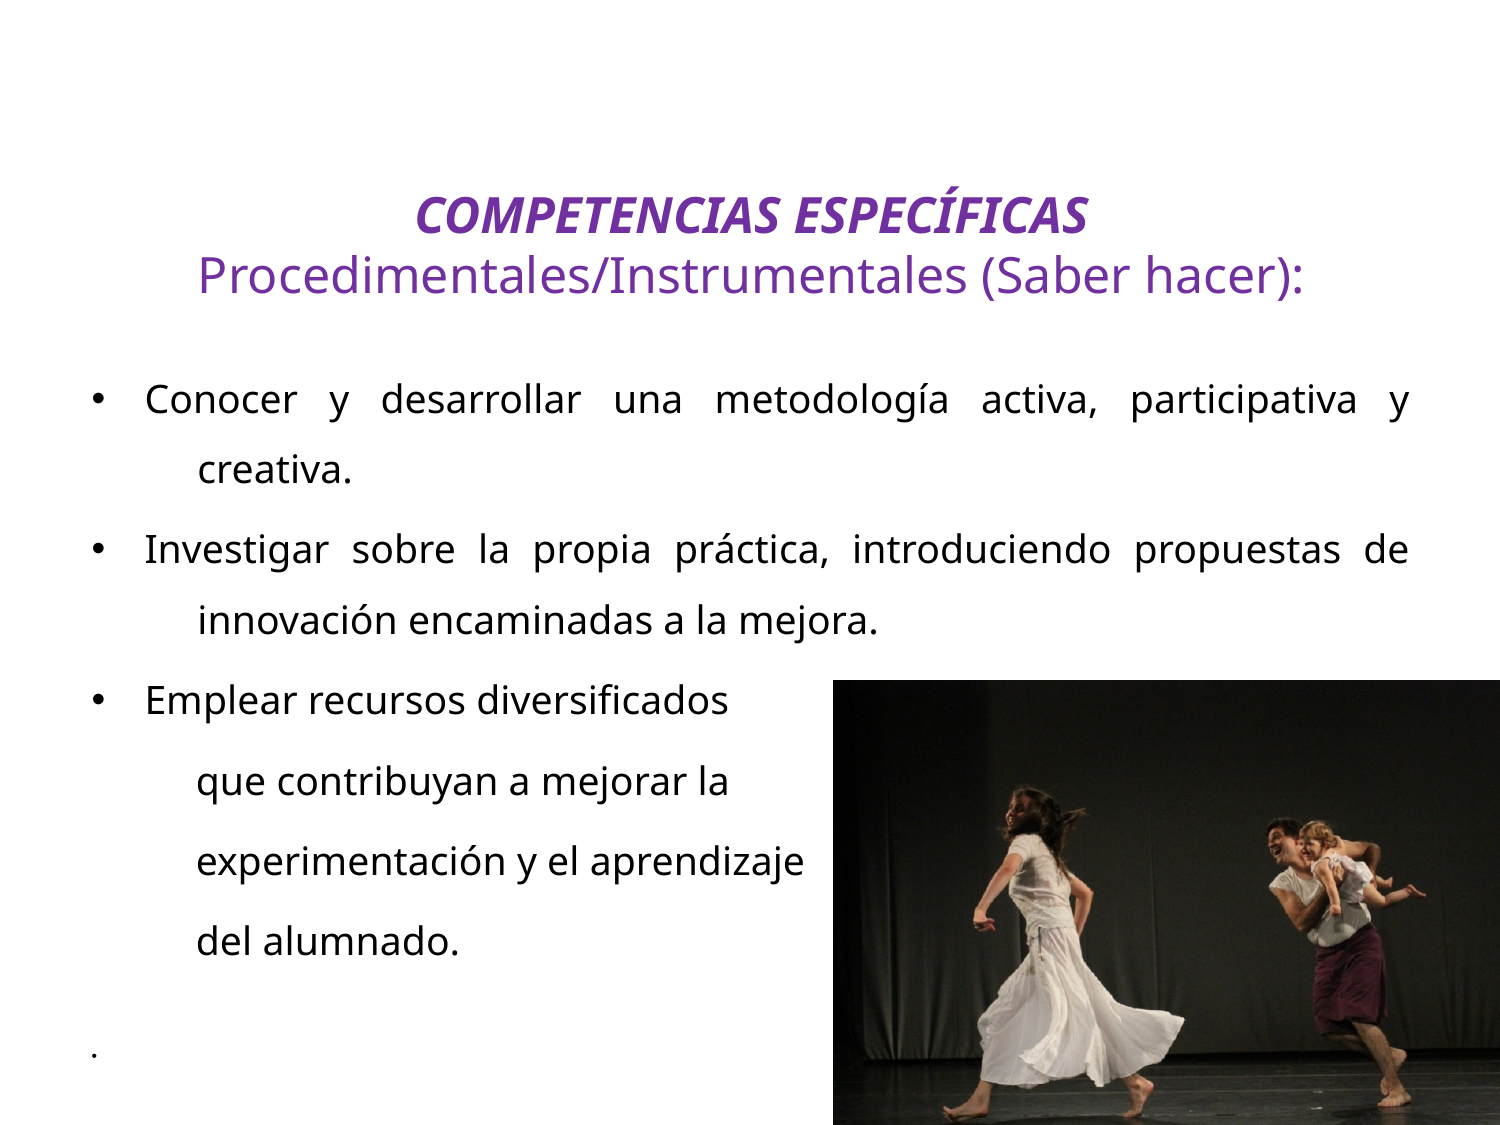

# COMPETENCIAS ESPECÍFICAS Procedimentales/Instrumentales (Saber hacer):
Conocer y desarrollar una metodología activa, participativa y creativa.
Investigar sobre la propia práctica, introduciendo propuestas de innovación encaminadas a la mejora.
Emplear recursos diversificados
 que contribuyan a mejorar la
 experimentación y el aprendizaje
 del alumnado.